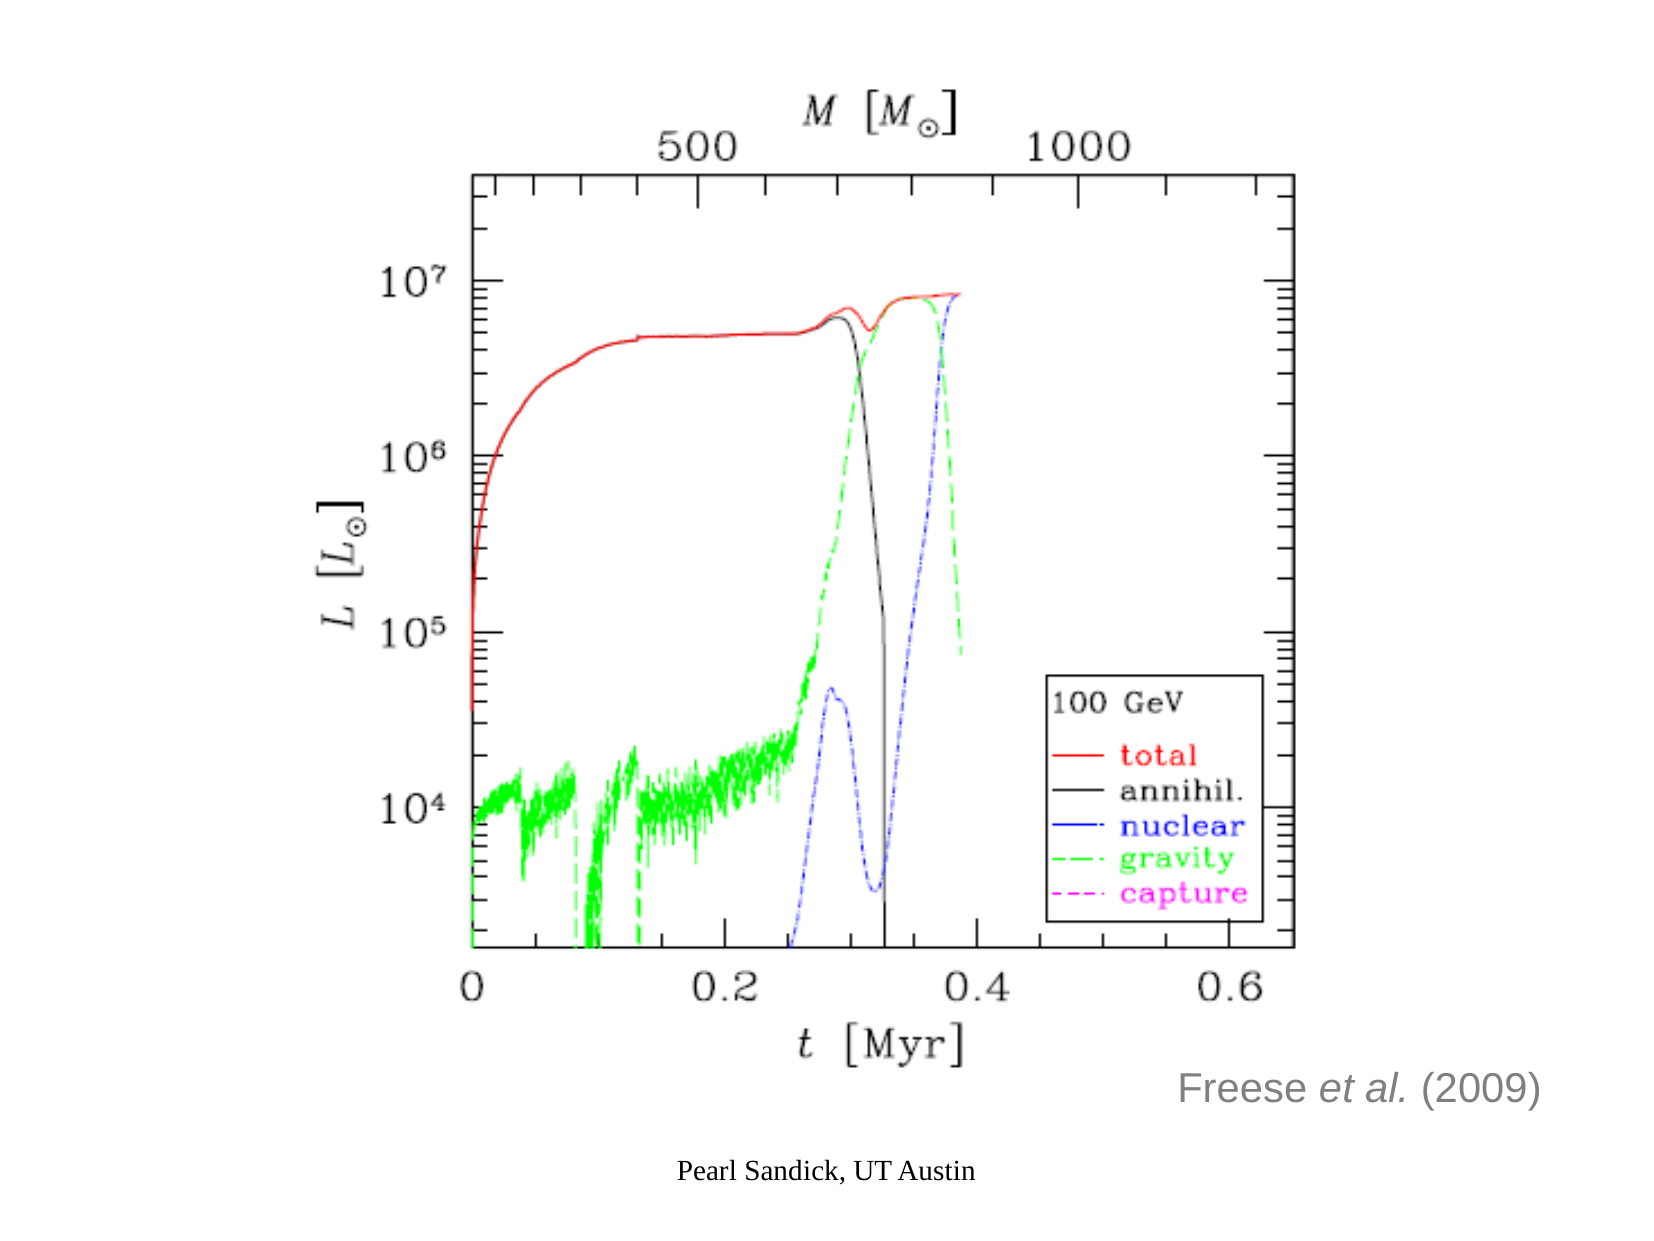

Freese et al. (2009)
Pearl Sandick, UT Austin